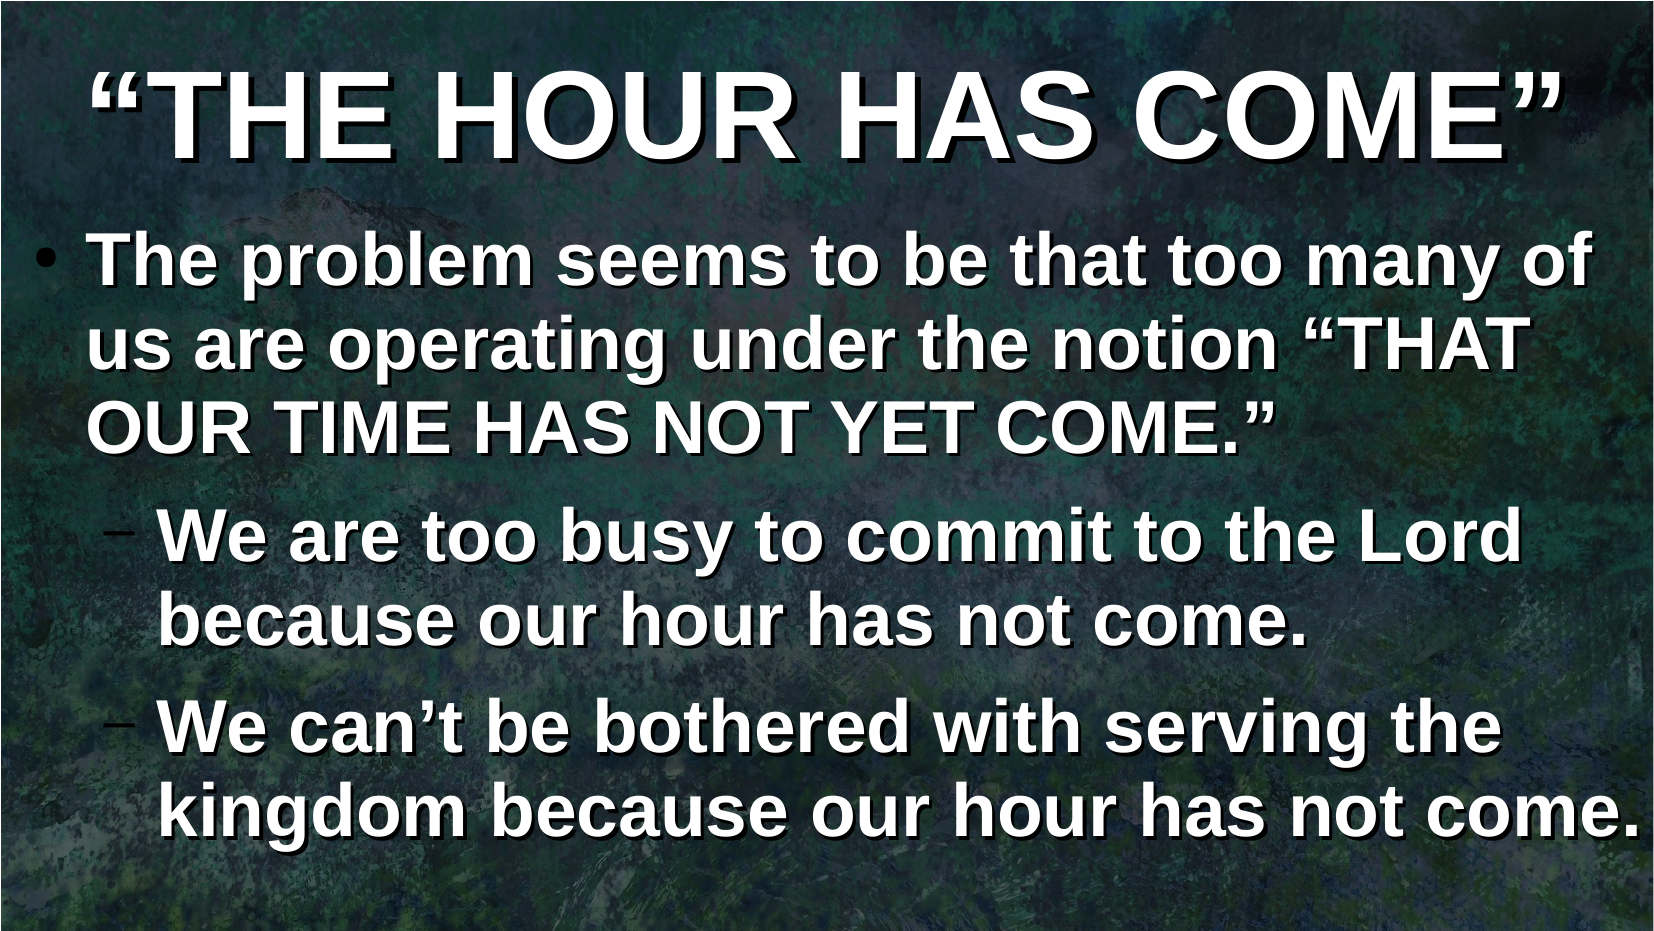

# “THE HOUR HAS COME”
The problem seems to be that too many of us are operating under the notion “THAT OUR TIME HAS NOT YET COME.”
We are too busy to commit to the Lord because our hour has not come.
We can’t be bothered with serving the kingdom because our hour has not come.